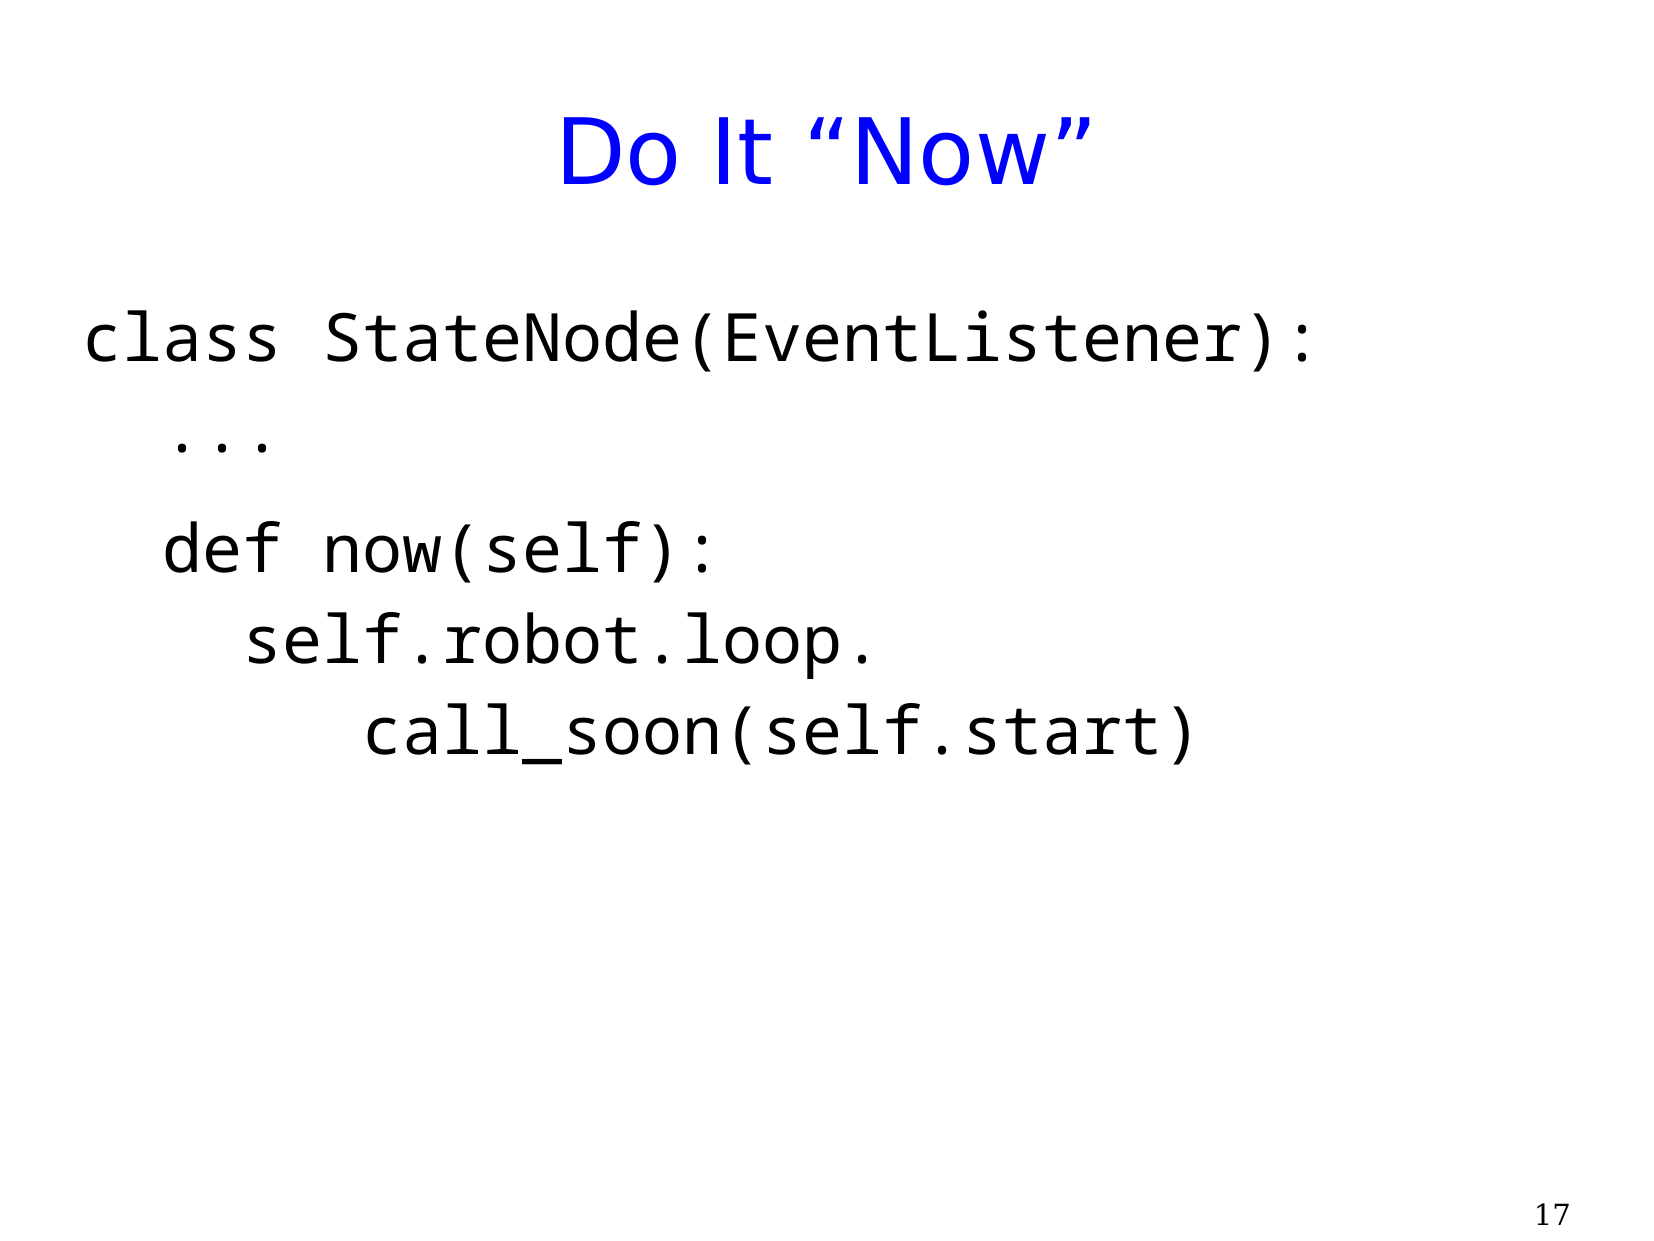

# Do It “Now”
class StateNode(EventListener):
 ...
 def now(self):
 self.robot.loop.
 call_soon(self.start)
17